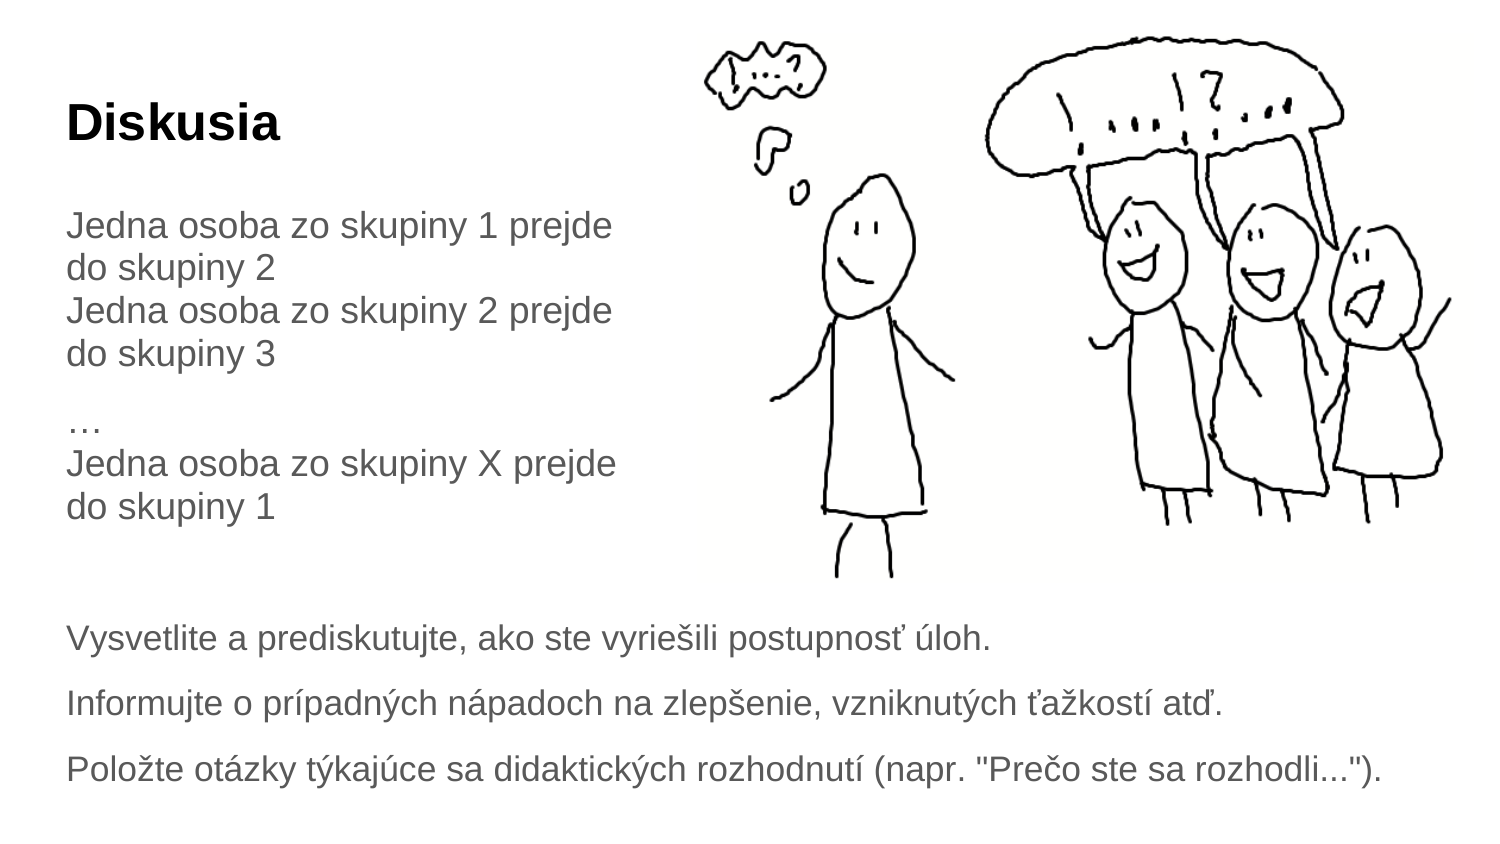

# Diskusia
Jedna osoba zo skupiny 1 prejde
do skupiny 2
Jedna osoba zo skupiny 2 prejde
do skupiny 3
…
Jedna osoba zo skupiny X prejde
do skupiny 1
Vysvetlite a prediskutujte, ako ste vyriešili postupnosť úloh.
Informujte o prípadných nápadoch na zlepšenie, vzniknutých ťažkostí atď.
Položte otázky týkajúce sa didaktických rozhodnutí (napr. "Prečo ste sa rozhodli...").